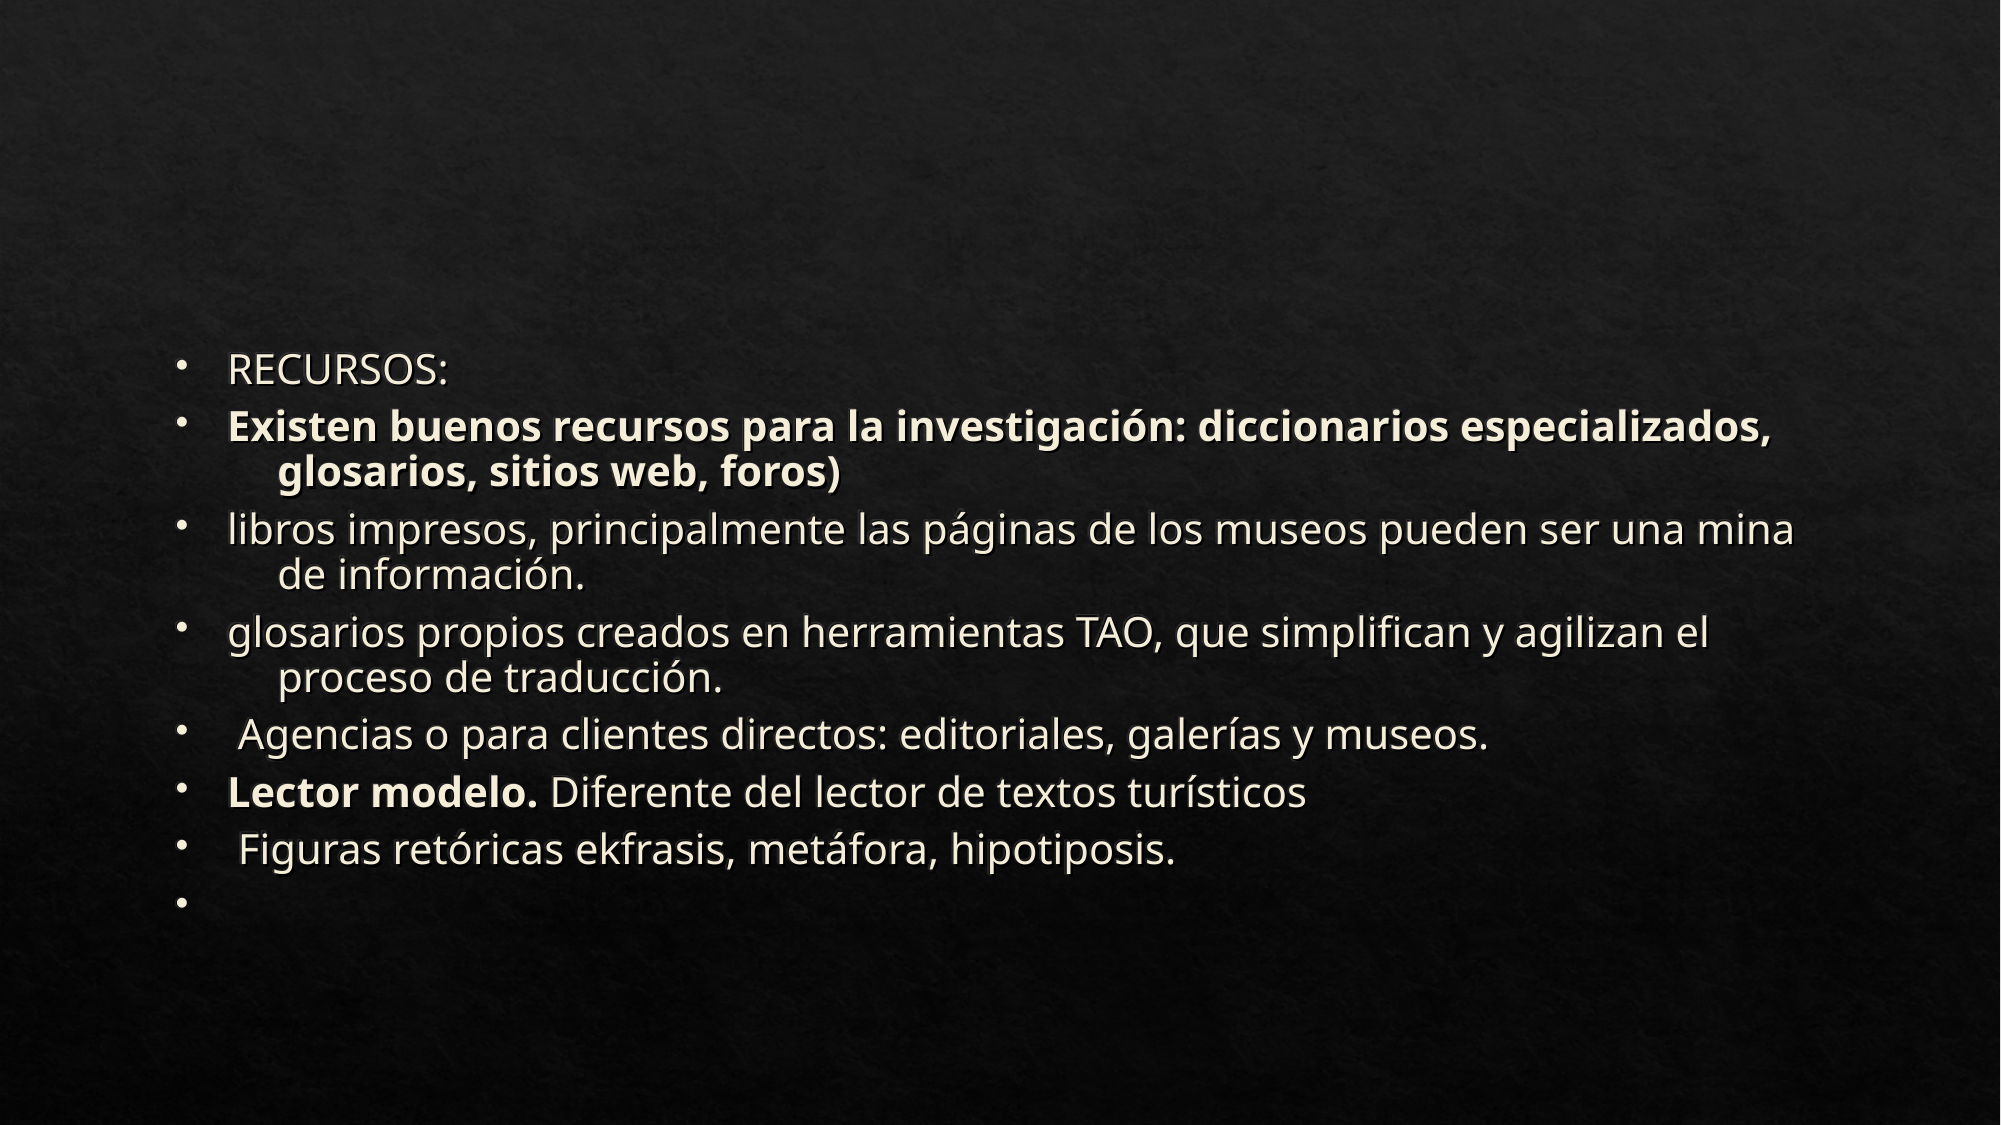

#
RECURSOS:
Existen buenos recursos para la investigación: diccionarios especializados, glosarios, sitios web, foros)
libros impresos, principalmente las páginas de los museos pueden ser una mina de información.
glosarios propios creados en herramientas TAO, que simplifican y agilizan el proceso de traducción.
 Agencias o para clientes directos: editoriales, galerías y museos.
Lector modelo. Diferente del lector de textos turísticos
 Figuras retóricas ekfrasis, metáfora, hipotiposis.